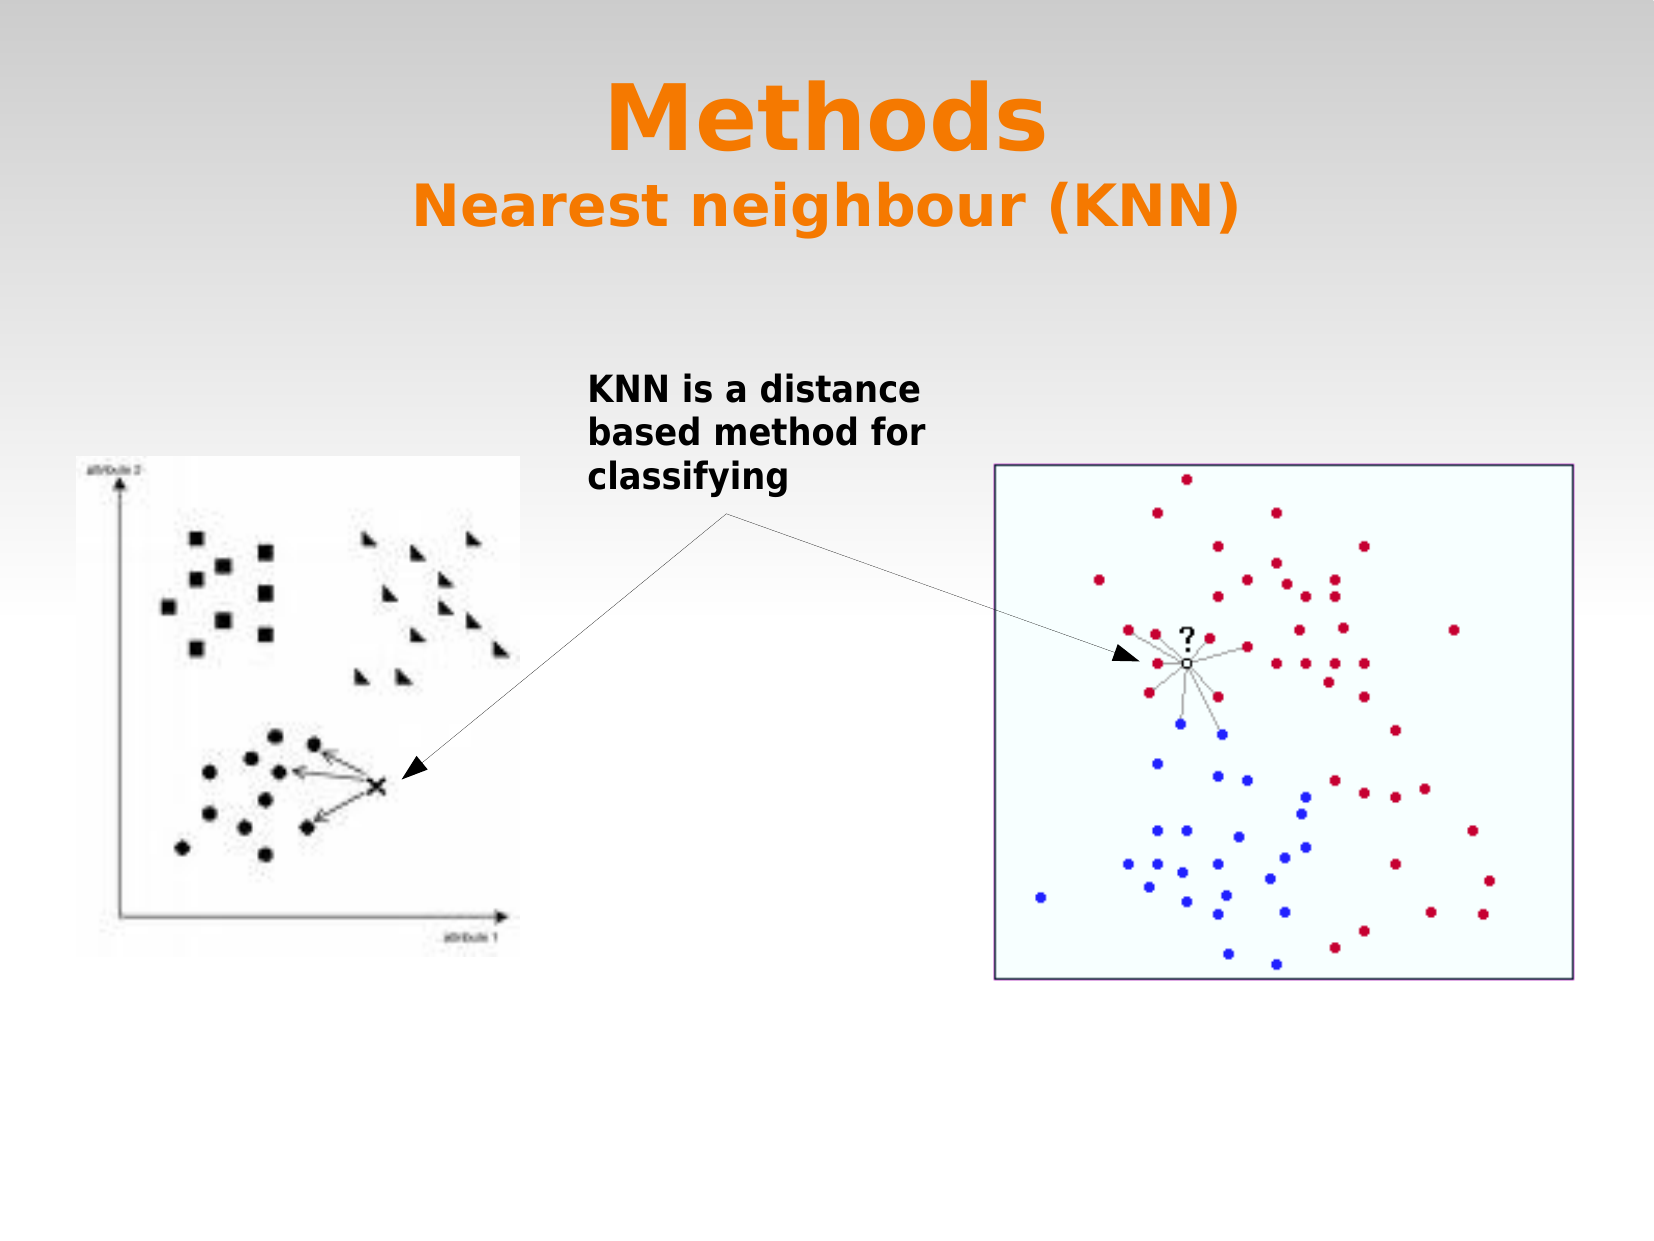

# Methods Nearest neighbour (KNN)
KNN is a distance based method for classifying